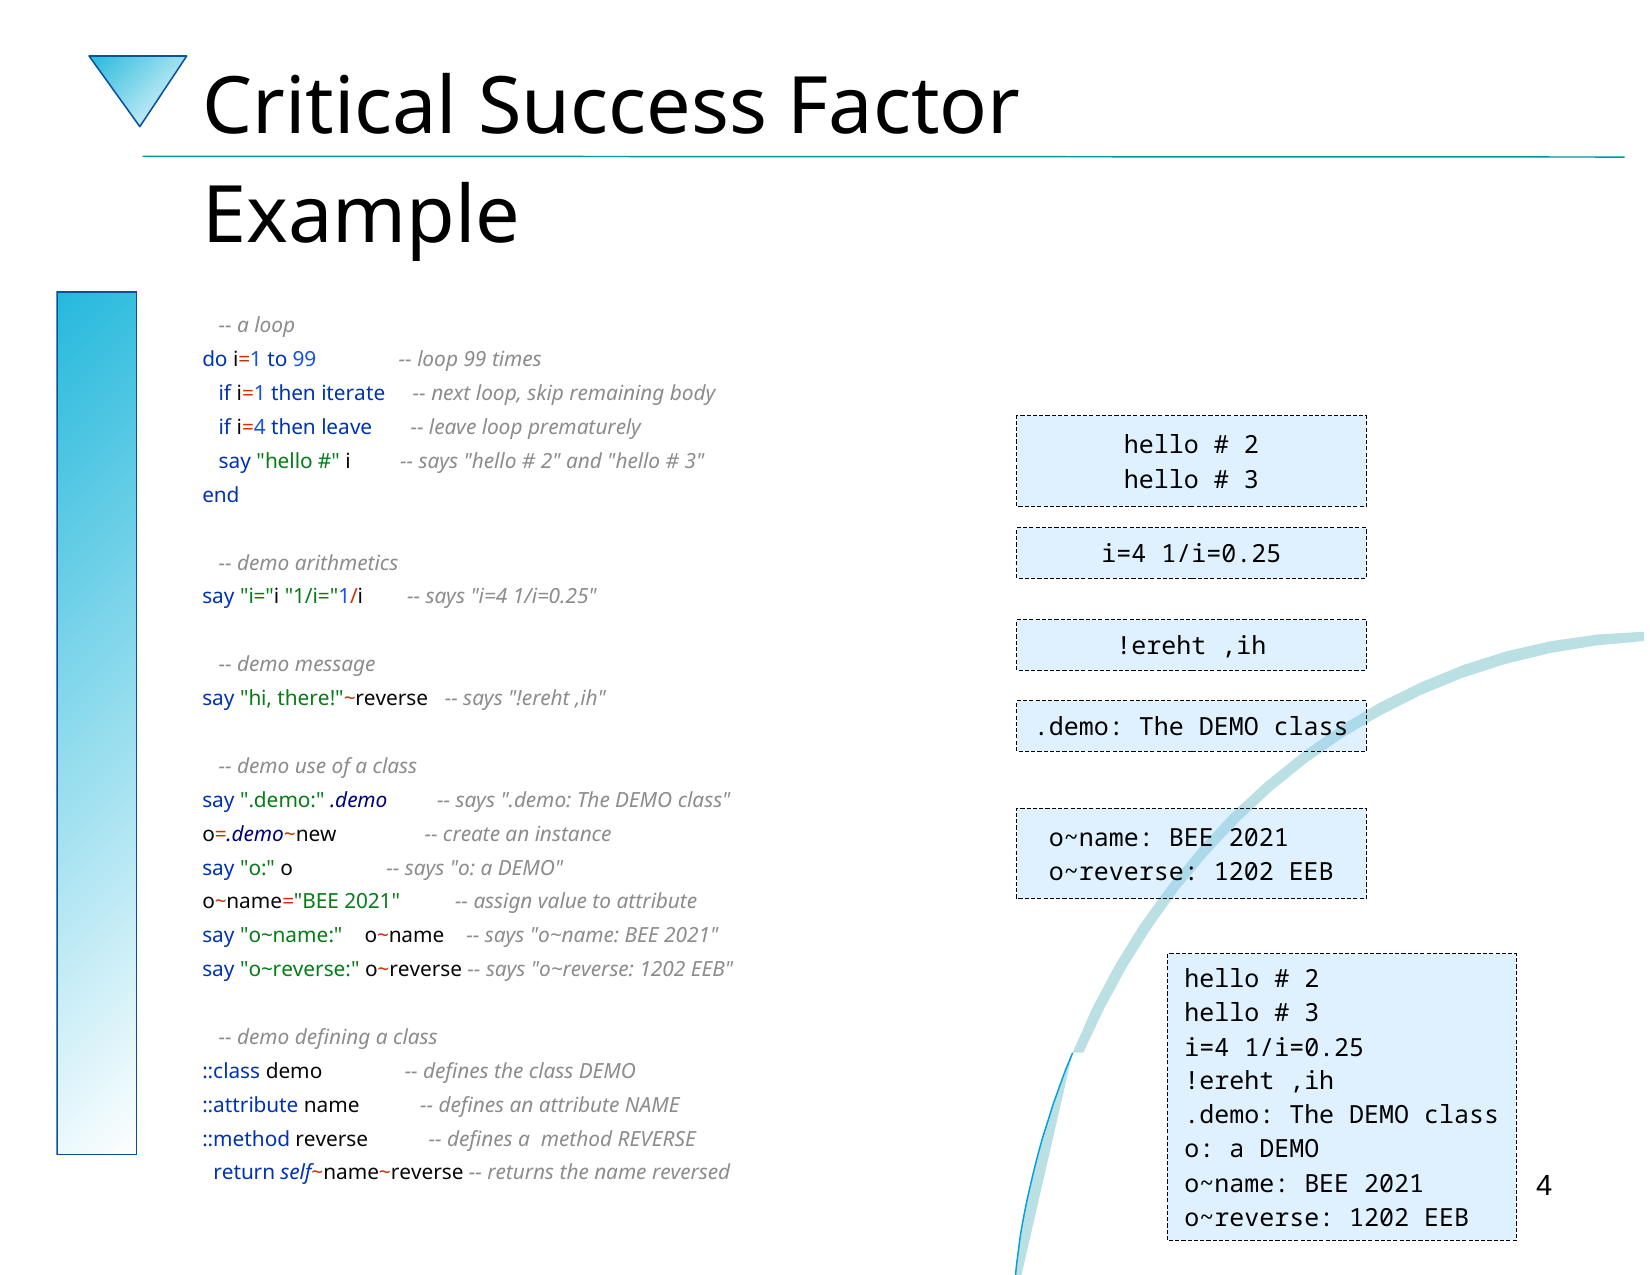

# Critical Success Factor Example
 -- a loop
do i=1 to 99 -- loop 99 times
 if i=1 then iterate -- next loop, skip remaining body
 if i=4 then leave -- leave loop prematurely
 say "hello #" i -- says "hello # 2" and "hello # 3"
end
 -- demo arithmetics
say "i="i "1/i="1/i -- says "i=4 1/i=0.25"
 -- demo message
say "hi, there!"~reverse -- says "!ereht ,ih"
 -- demo use of a class
say ".demo:" .demo -- says ".demo: The DEMO class"
o=.demo~new -- create an instance
say "o:" o -- says "o: a DEMO"
o~name="BEE 2021" -- assign value to attribute
say "o~name:" o~name -- says "o~name: BEE 2021"
say "o~reverse:" o~reverse -- says "o~reverse: 1202 EEB"
 -- demo defining a class
::class demo -- defines the class DEMO
::attribute name -- defines an attribute NAME
::method reverse -- defines a method REVERSE
 return self~name~reverse -- returns the name reversed
hello # 2
hello # 3
i=4 1/i=0.25
!ereht ,ih
.demo: The DEMO class
o~name: BEE 2021
o~reverse: 1202 EEB
hello # 2
hello # 3
i=4 1/i=0.25
!ereht ,ih
.demo: The DEMO class
o: a DEMO
o~name: BEE 2021
o~reverse: 1202 EEB
4